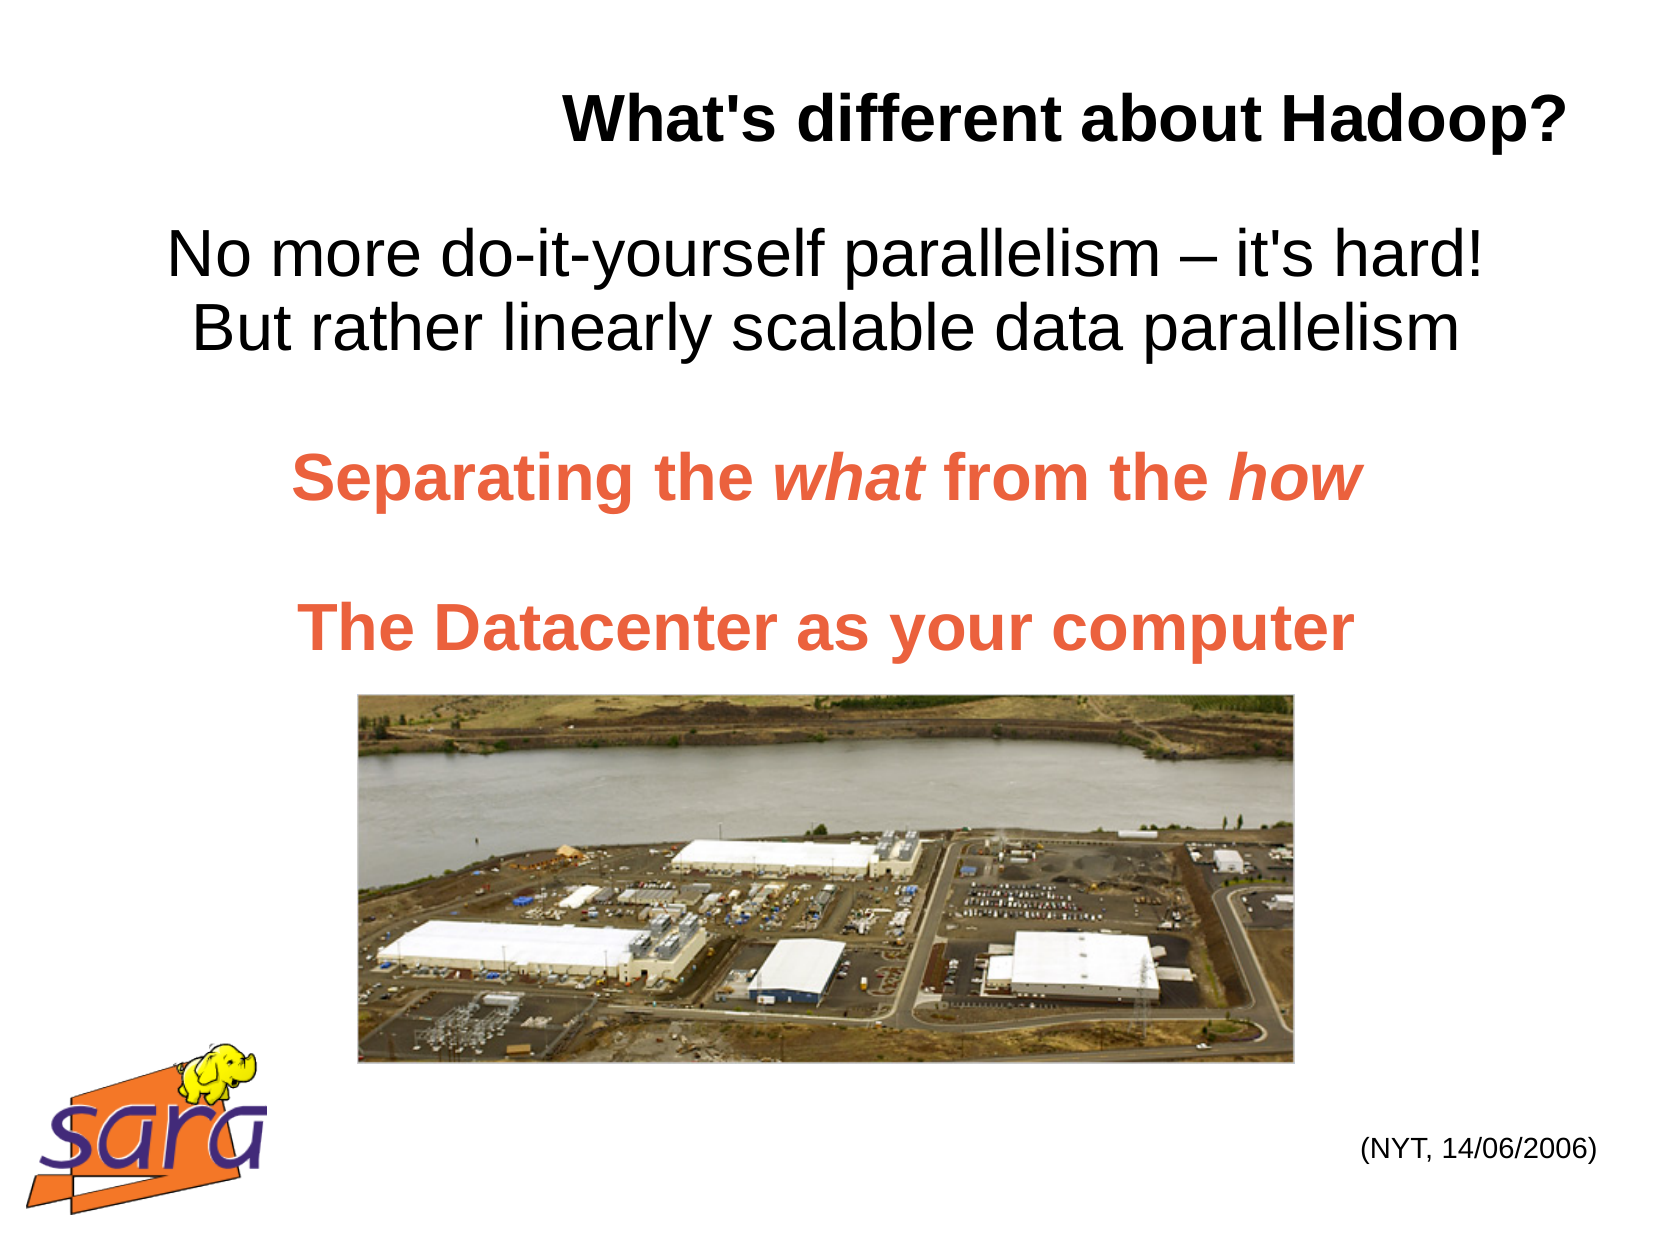

# What's different about Hadoop?
No more do-it-yourself parallelism – it's hard!
But rather linearly scalable data parallelism
Separating the what from the how
The Datacenter as your computer
(NYT, 14/06/2006)